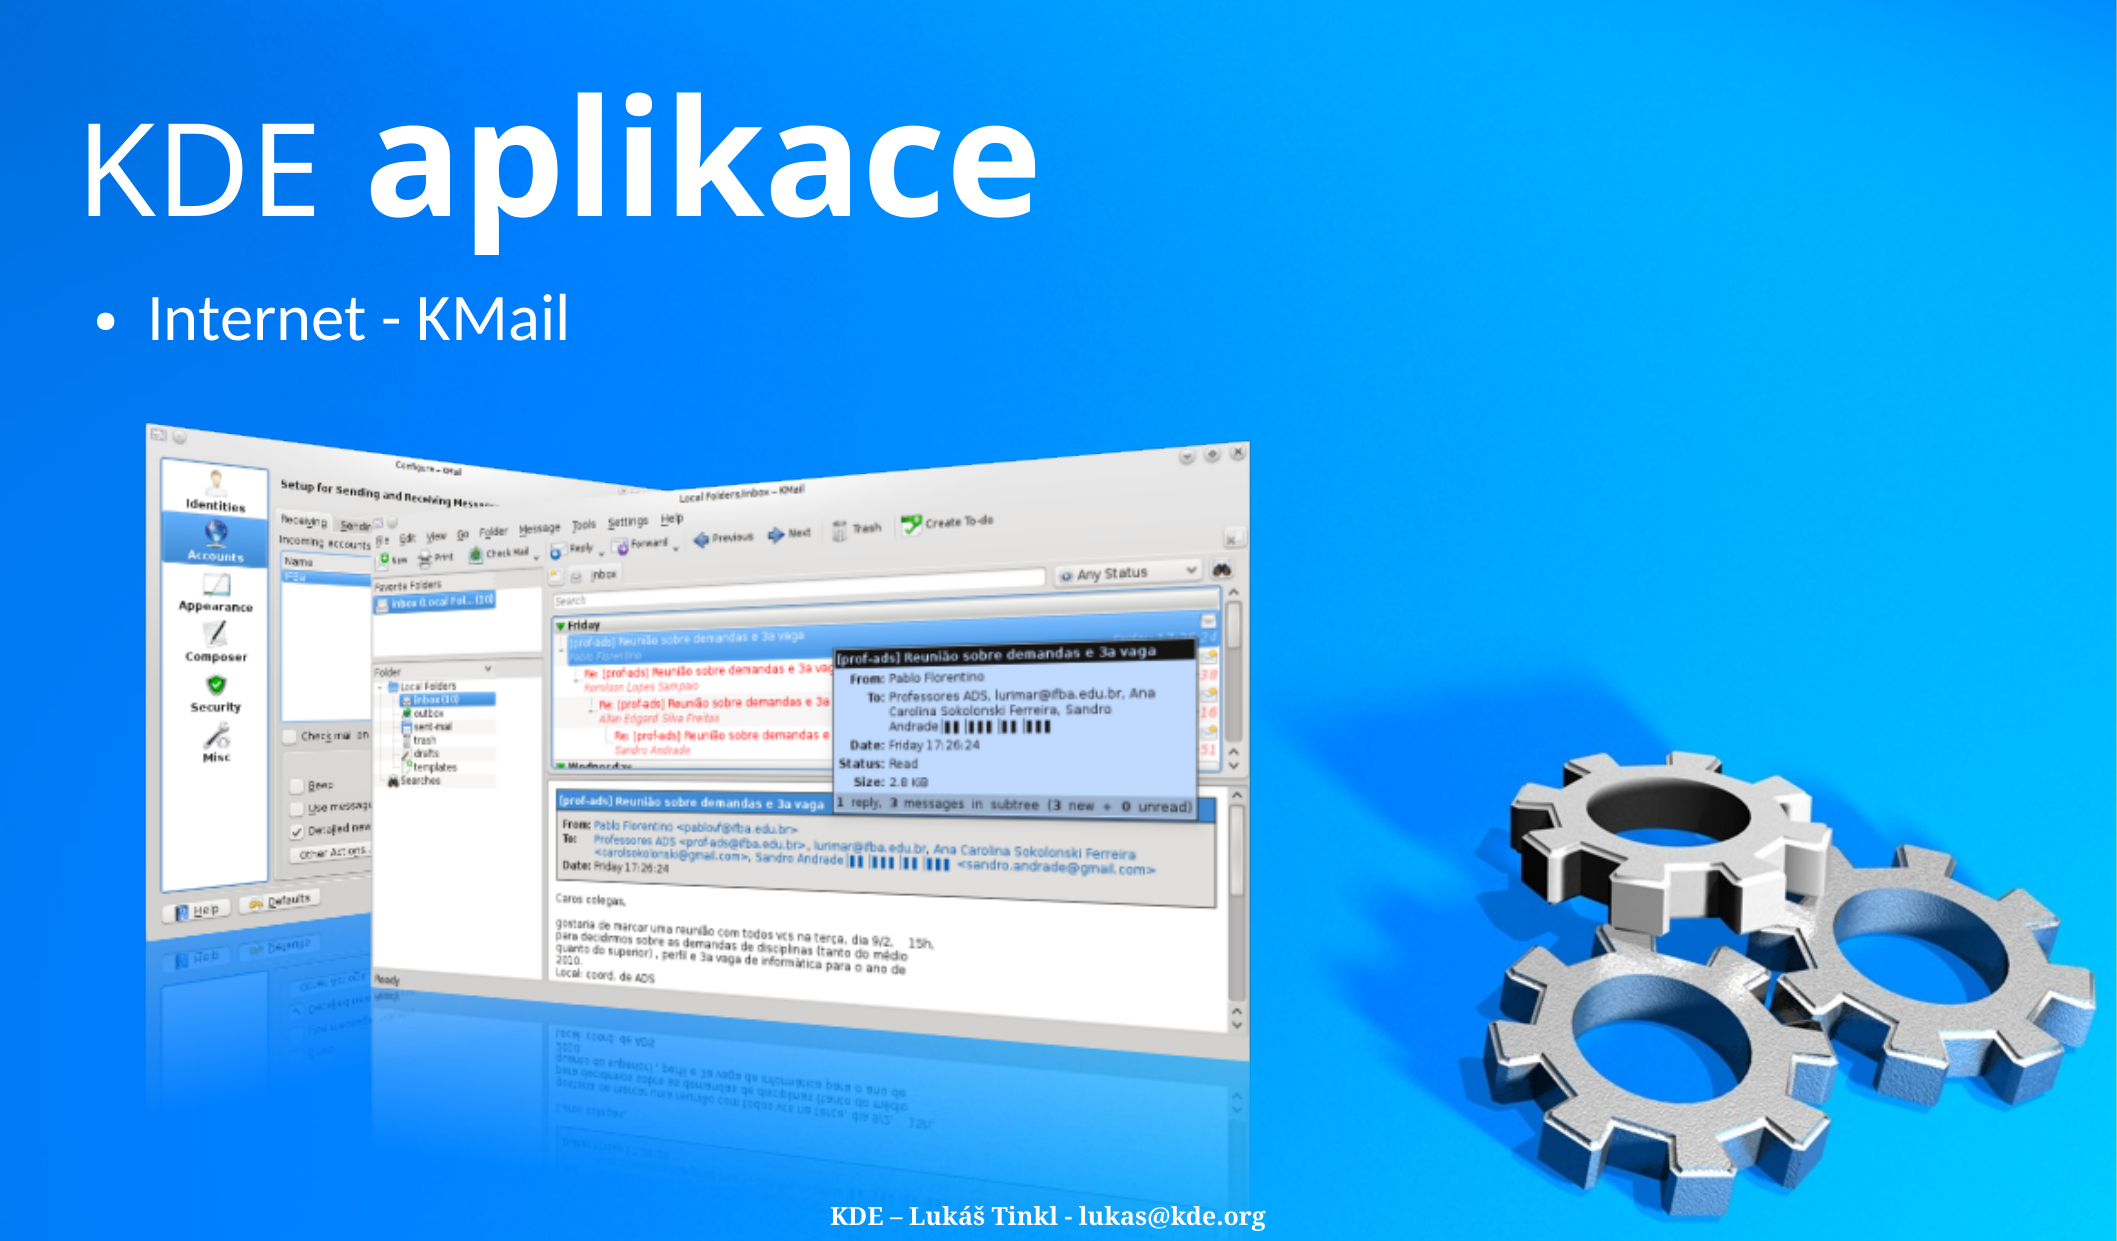

# KDE aplikace
Internet - KMail
KDE for Beginners - Sandro S. Andrade - sandroandrade@kde.org